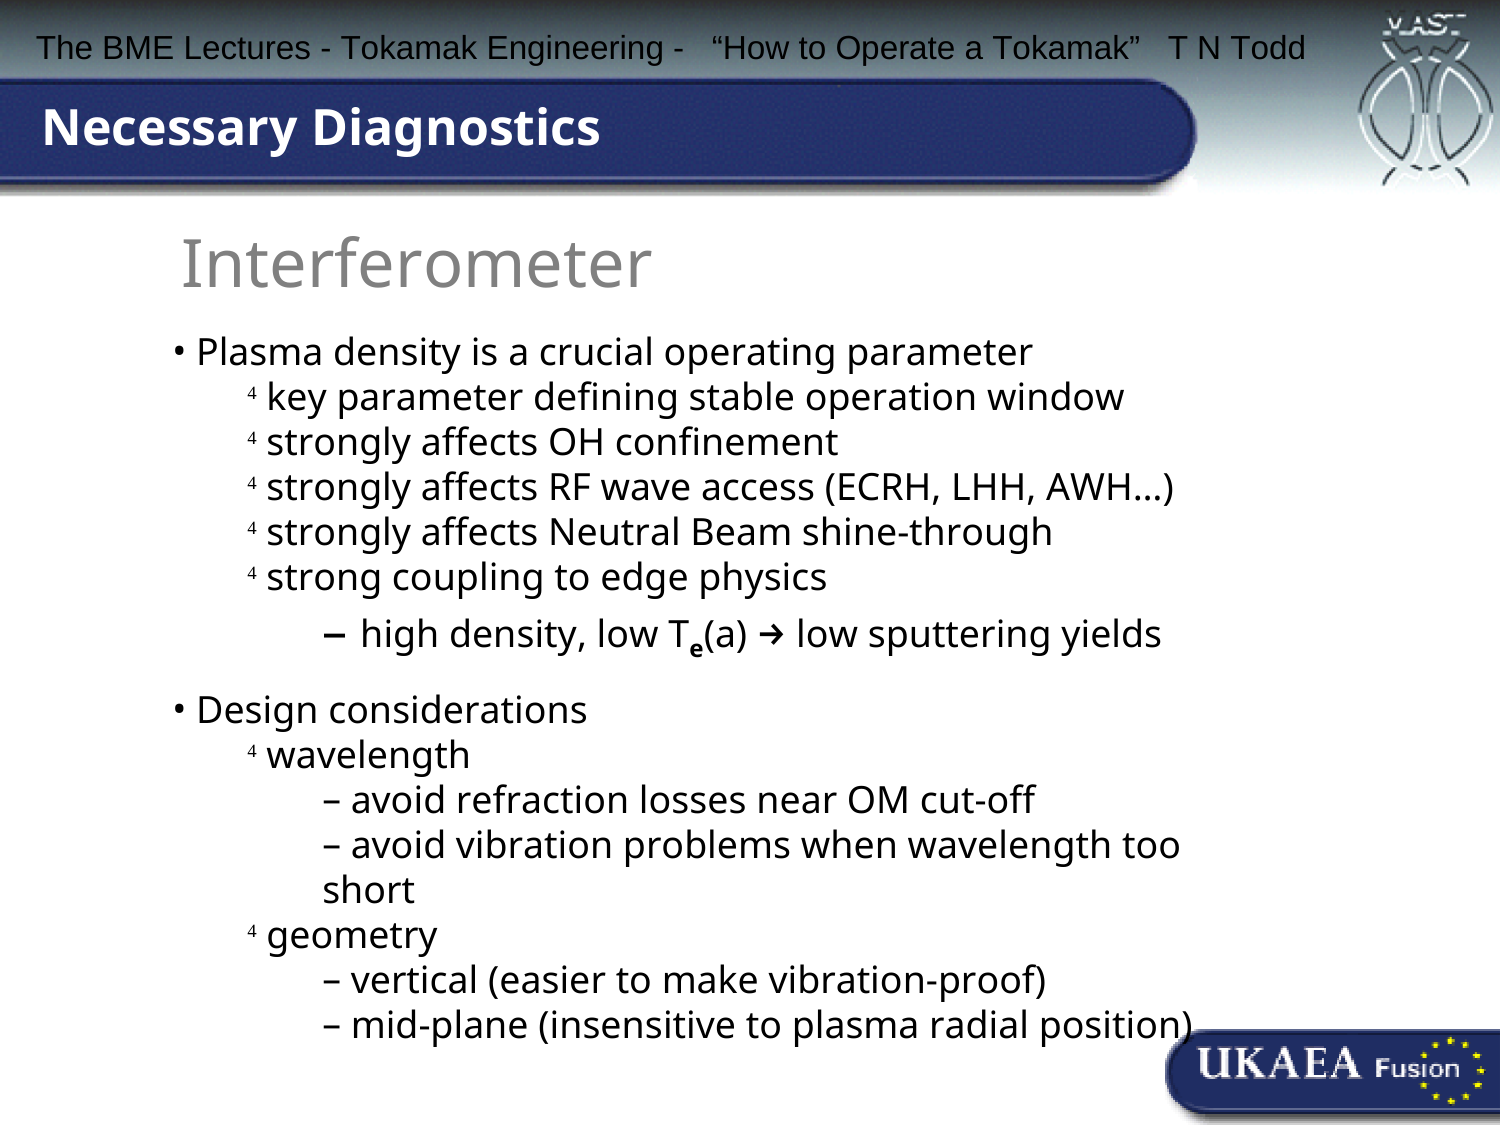

Necessary Diagnostics
The BME Lectures - Tokamak Engineering - “How to Operate a Tokamak” T N Todd
Interferometer
 Plasma density is a crucial operating parameter
 key parameter defining stable operation window
 strongly affects OH confinement
 strongly affects RF wave access (ECRH, LHH, AWH…)
 strongly affects Neutral Beam shine-through
 strong coupling to edge physics
 high density, low Te(a)  low sputtering yields
 Design considerations
 wavelength
 avoid refraction losses near OM cut-off
 avoid vibration problems when wavelength too short
 geometry
 vertical (easier to make vibration-proof)
 mid-plane (insensitive to plasma radial position)